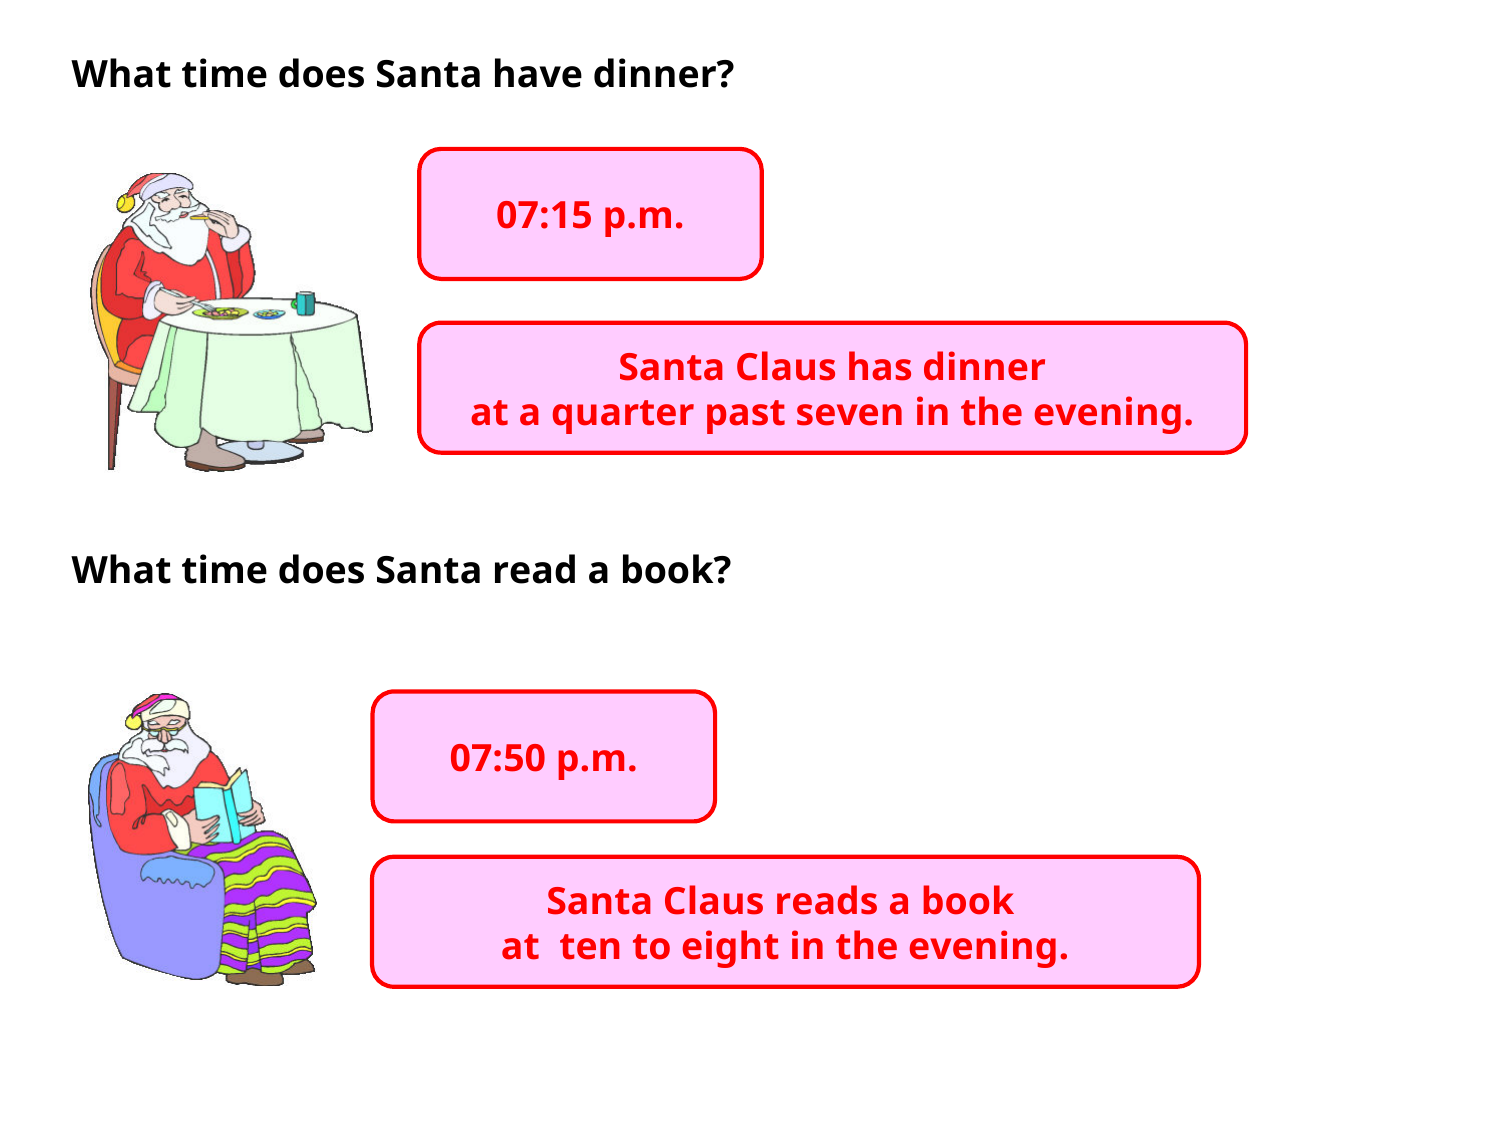

What time does Santa have dinner?
07:15 p.m.
Santa Claus has dinner
at a quarter past seven in the evening.
What time does Santa read a book?
07:50 p.m.
Santa Claus reads a book
at ten to eight in the evening.